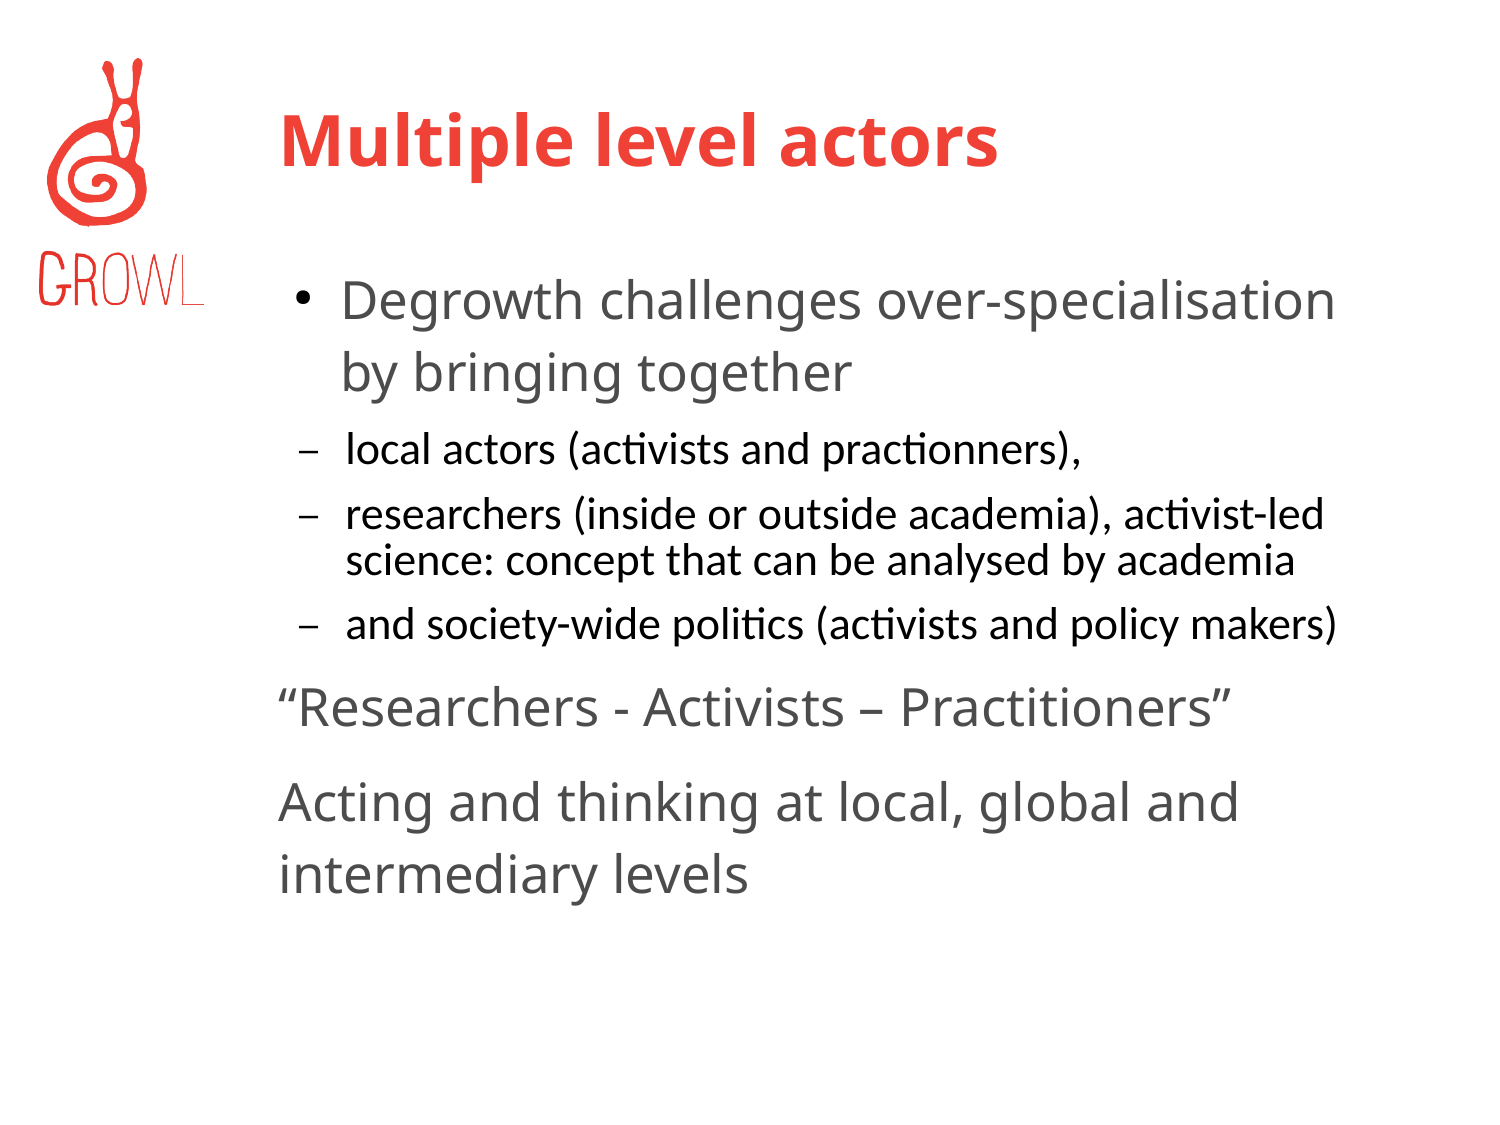

# Multiple level actors
Degrowth challenges over-specialisation by bringing together
local actors (activists and practionners),
researchers (inside or outside academia), activist-led science: concept that can be analysed by academia
and society-wide politics (activists and policy makers)
“Researchers - Activists – Practitioners”
Acting and thinking at local, global and intermediary levels